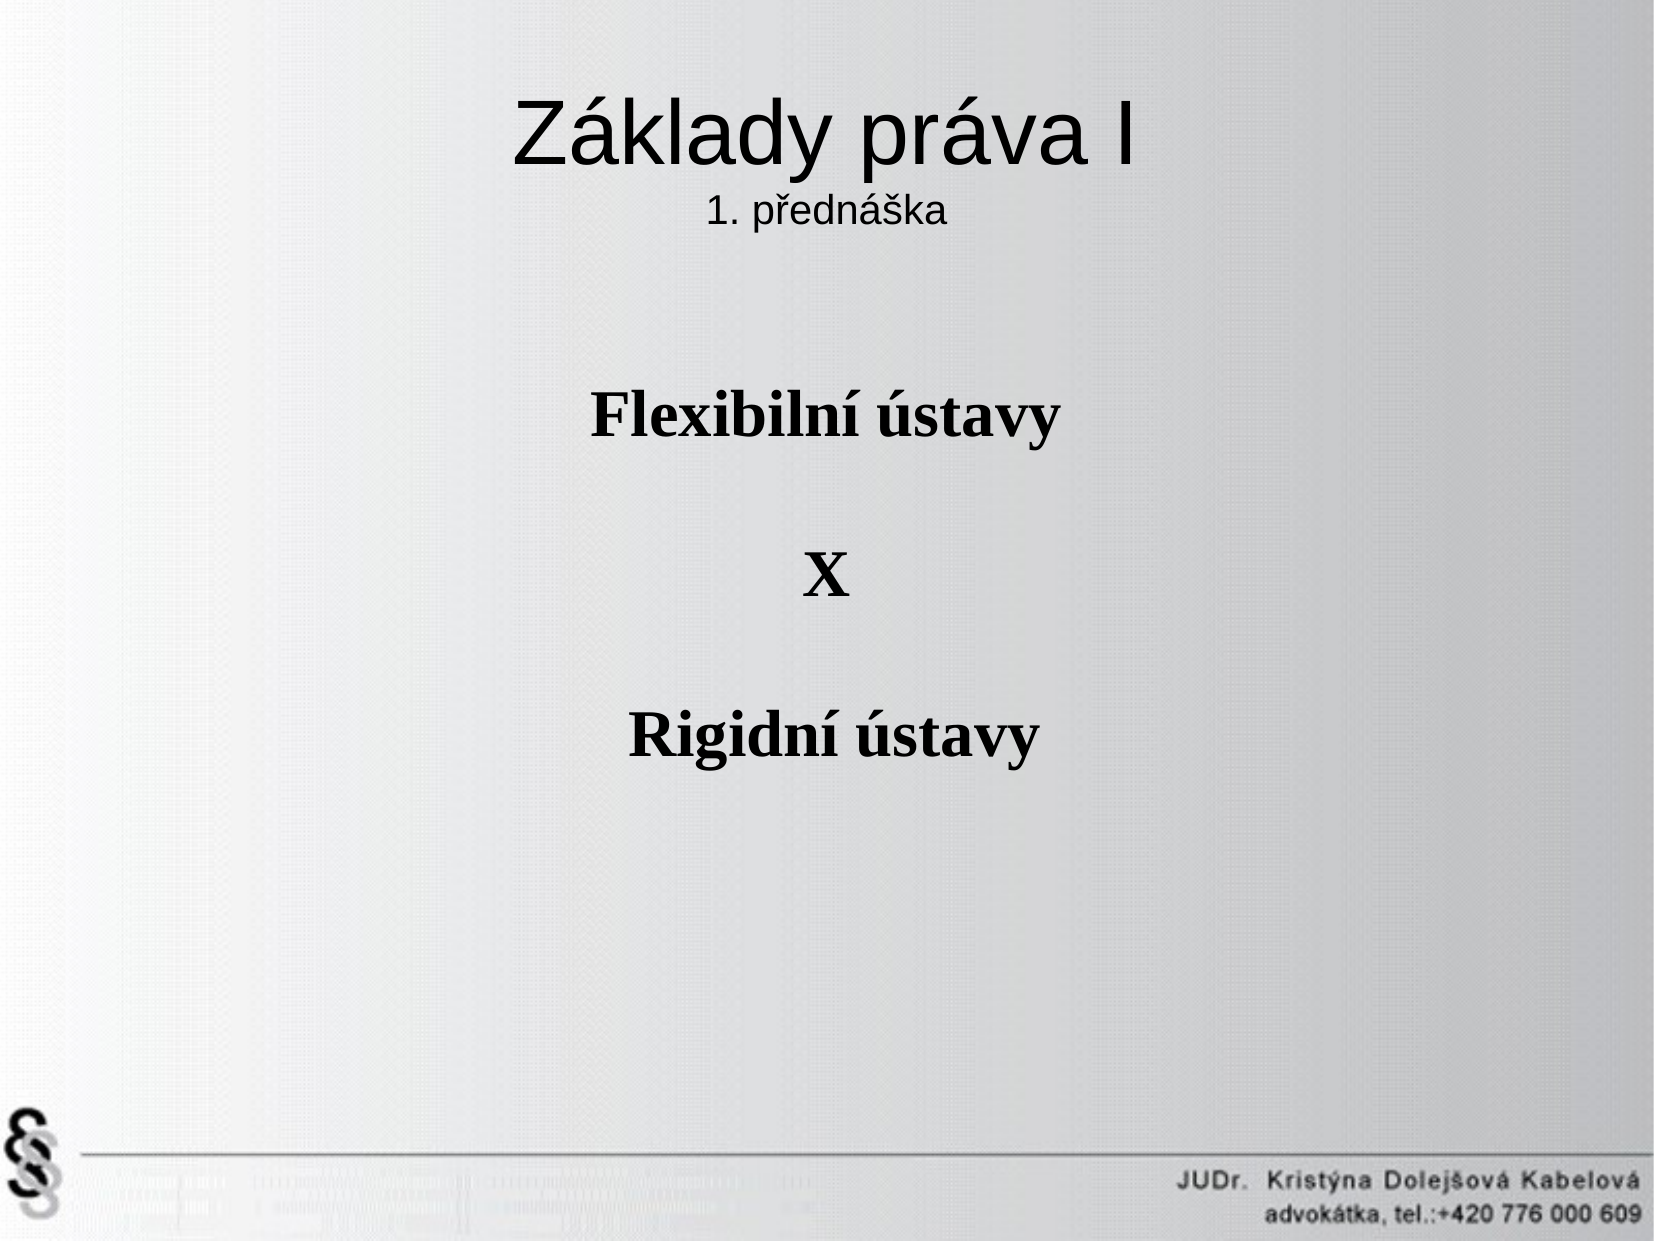

Základy práva I
1. přednáška
Flexibilní ústavy
X
 Rigidní ústavy